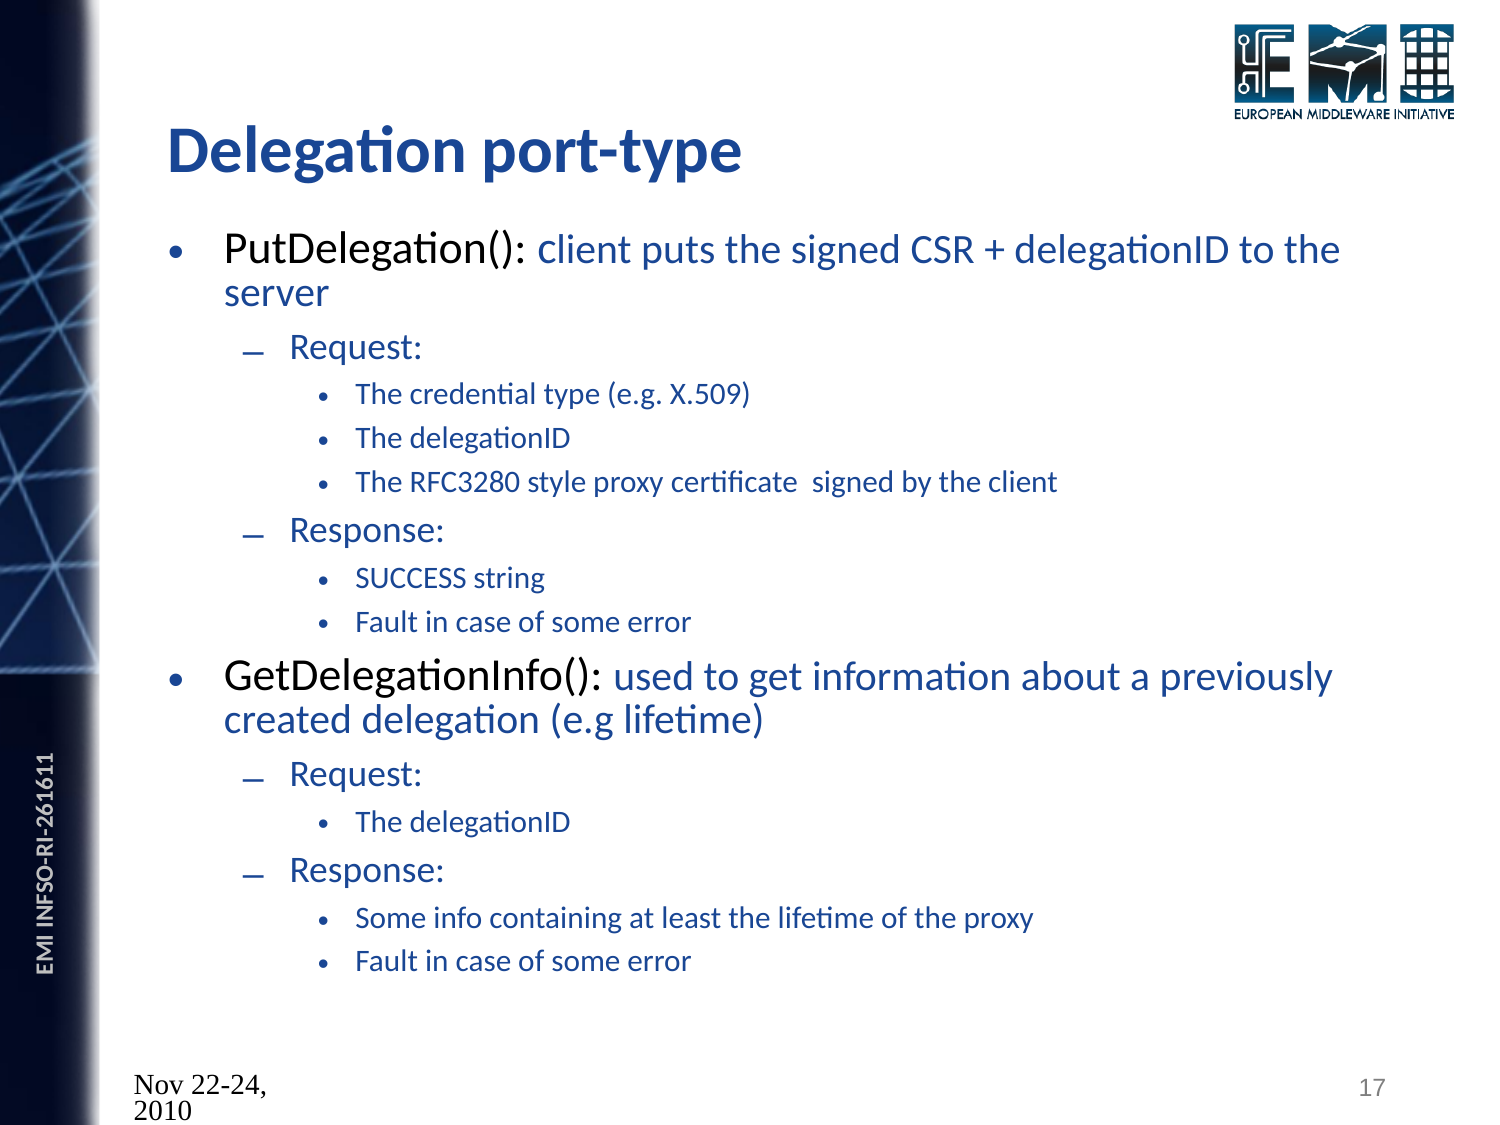

Delegation port-type
# PutDelegation(): client puts the signed CSR + delegationID to the server
Request:
The credential type (e.g. X.509)
The delegationID
The RFC3280 style proxy certificate signed by the client
Response:
SUCCESS string
Fault in case of some error
GetDelegationInfo(): used to get information about a previously created delegation (e.g lifetime)
Request:
The delegationID
Response:
Some info containing at least the lifetime of the proxy
Fault in case of some error
Nov 22-24, 2010